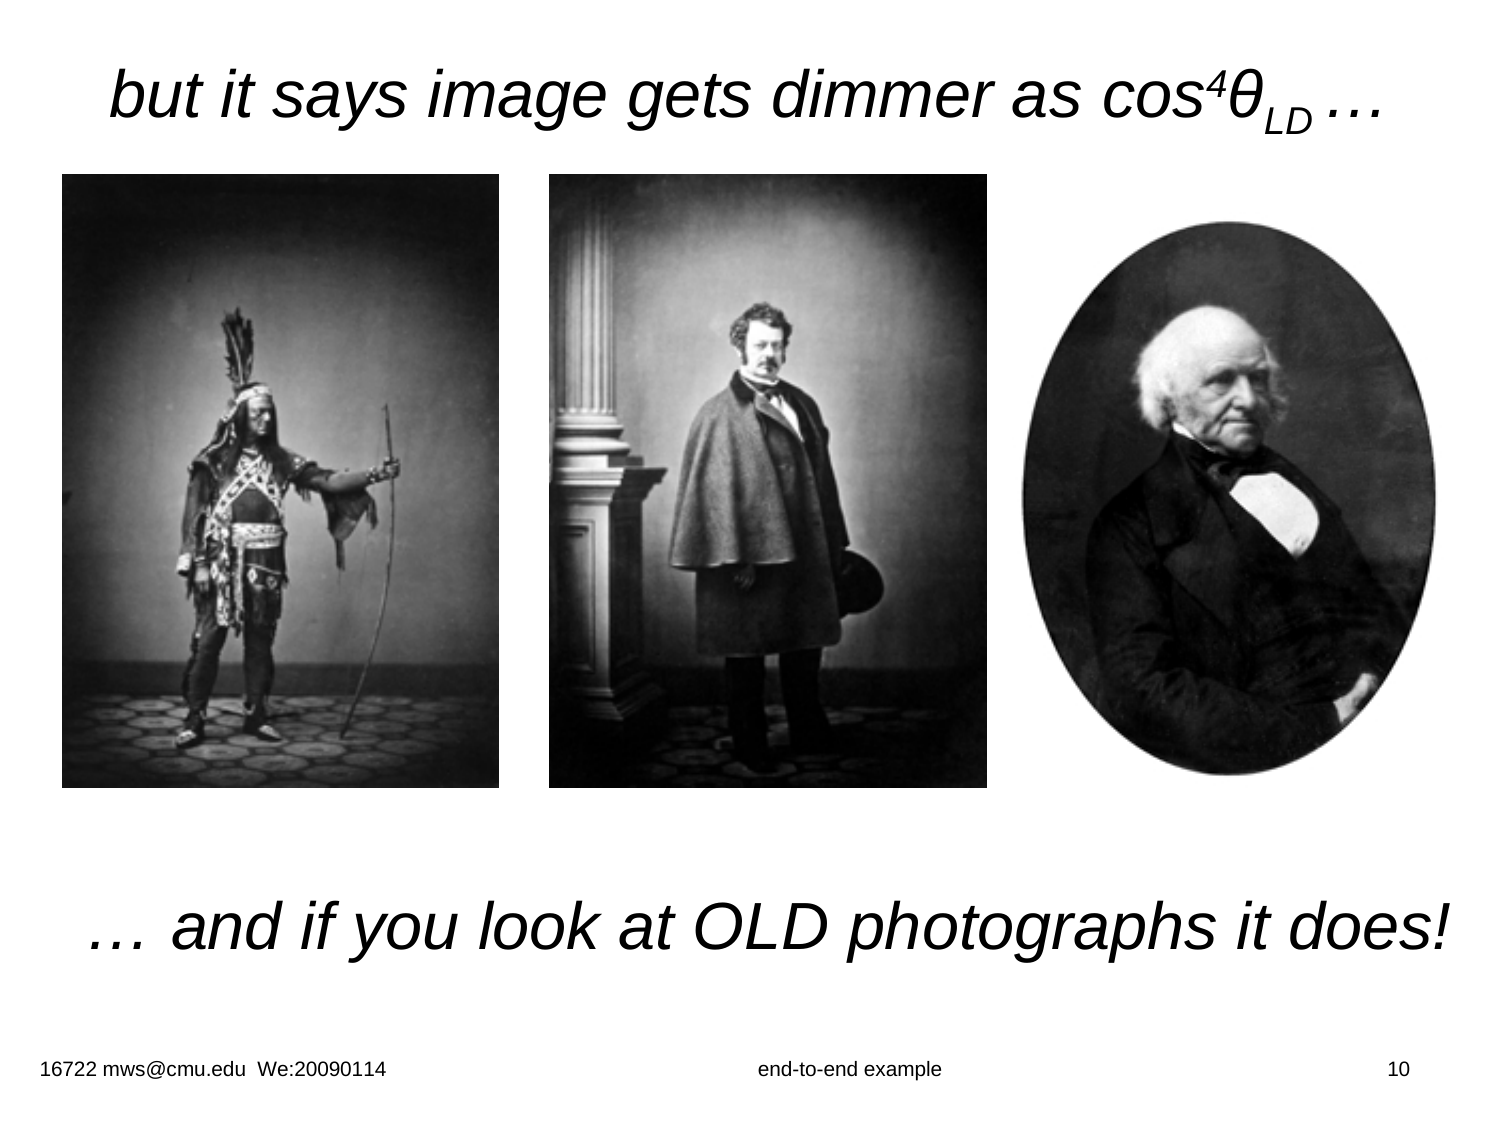

# but it says image gets dimmer as cos4θLD …
… and if you look at OLD photographs it does!
16722 mws@cmu.edu We:20090114
end-to-end example
10